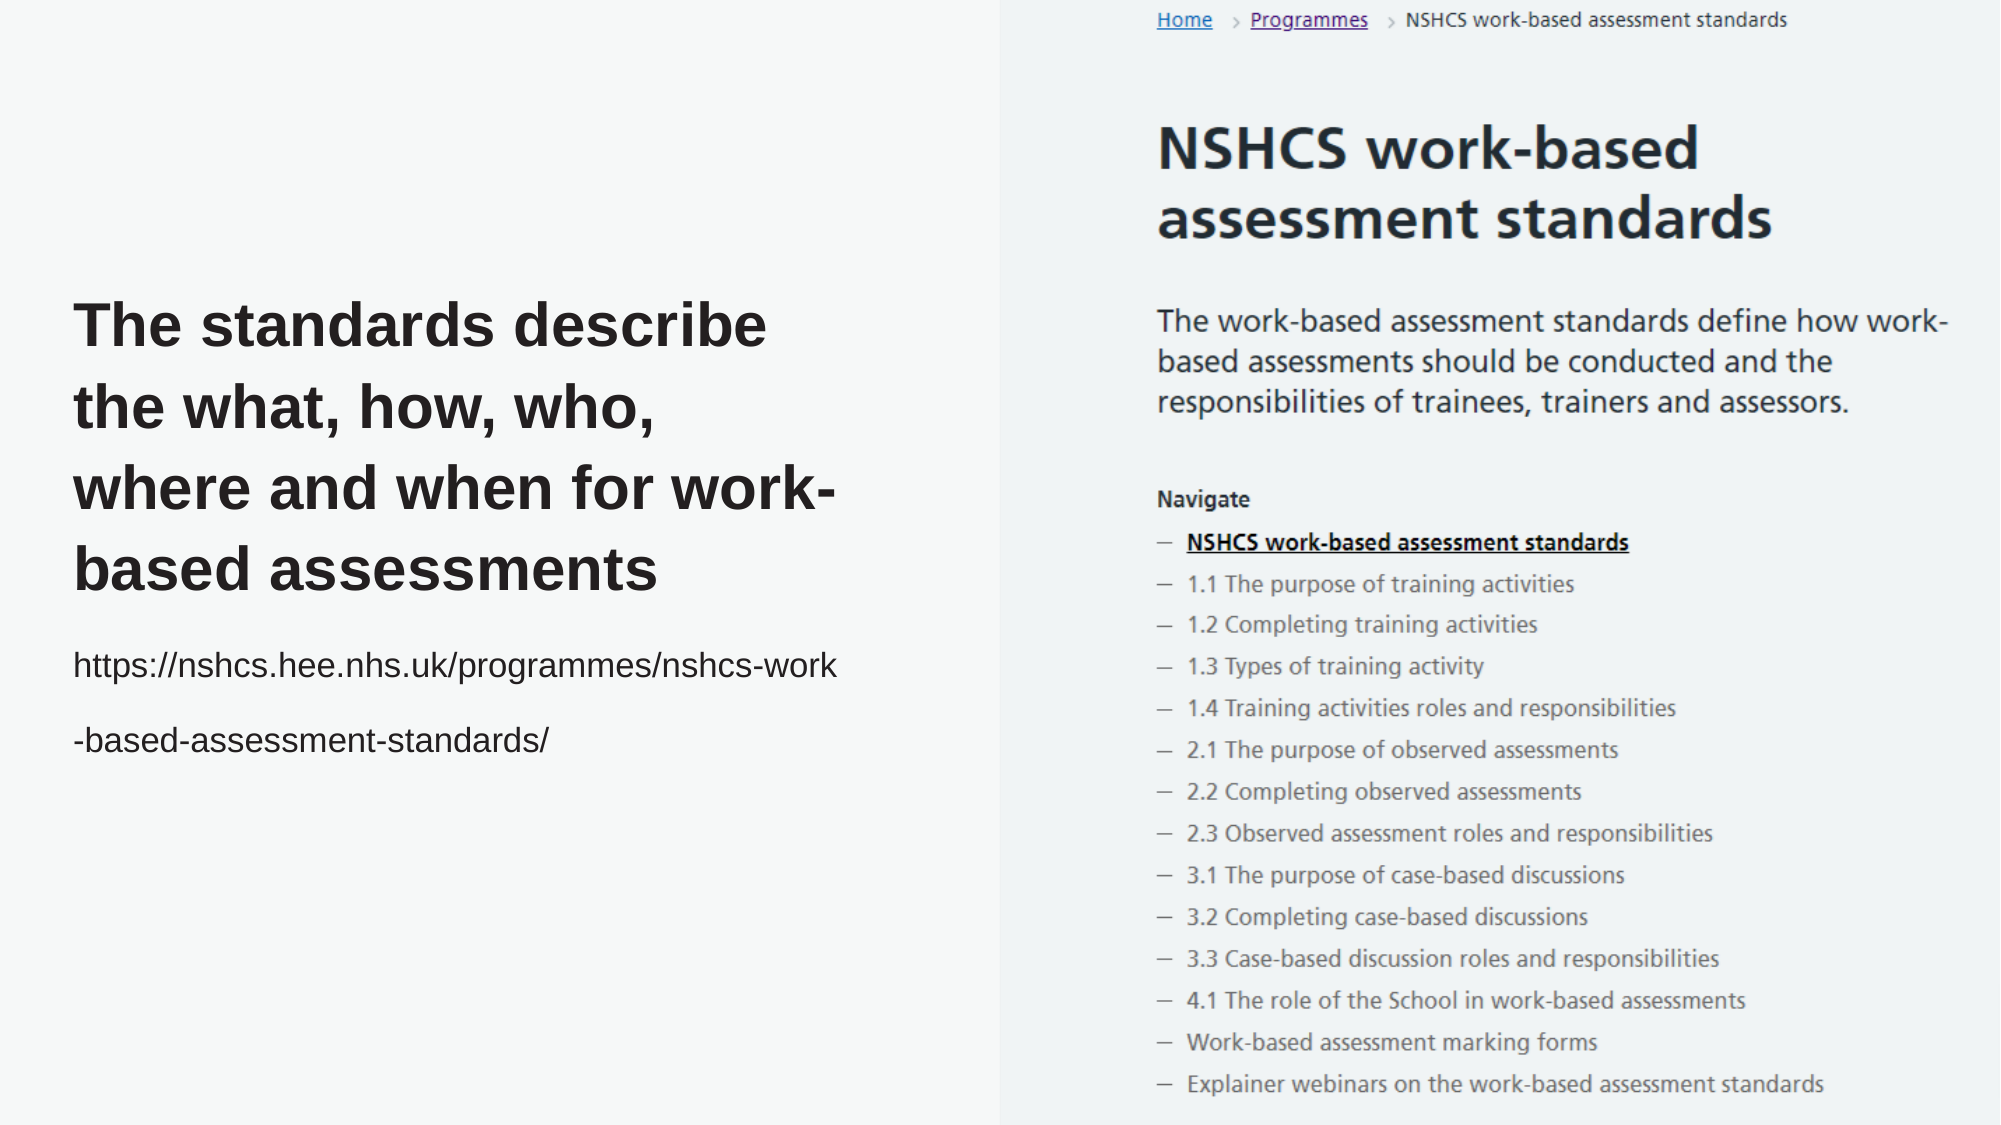

# The standards describe the what, how, who, where and when for work-based assessments https://nshcs.hee.nhs.uk/programmes/nshcs-work-based-assessment-standards/